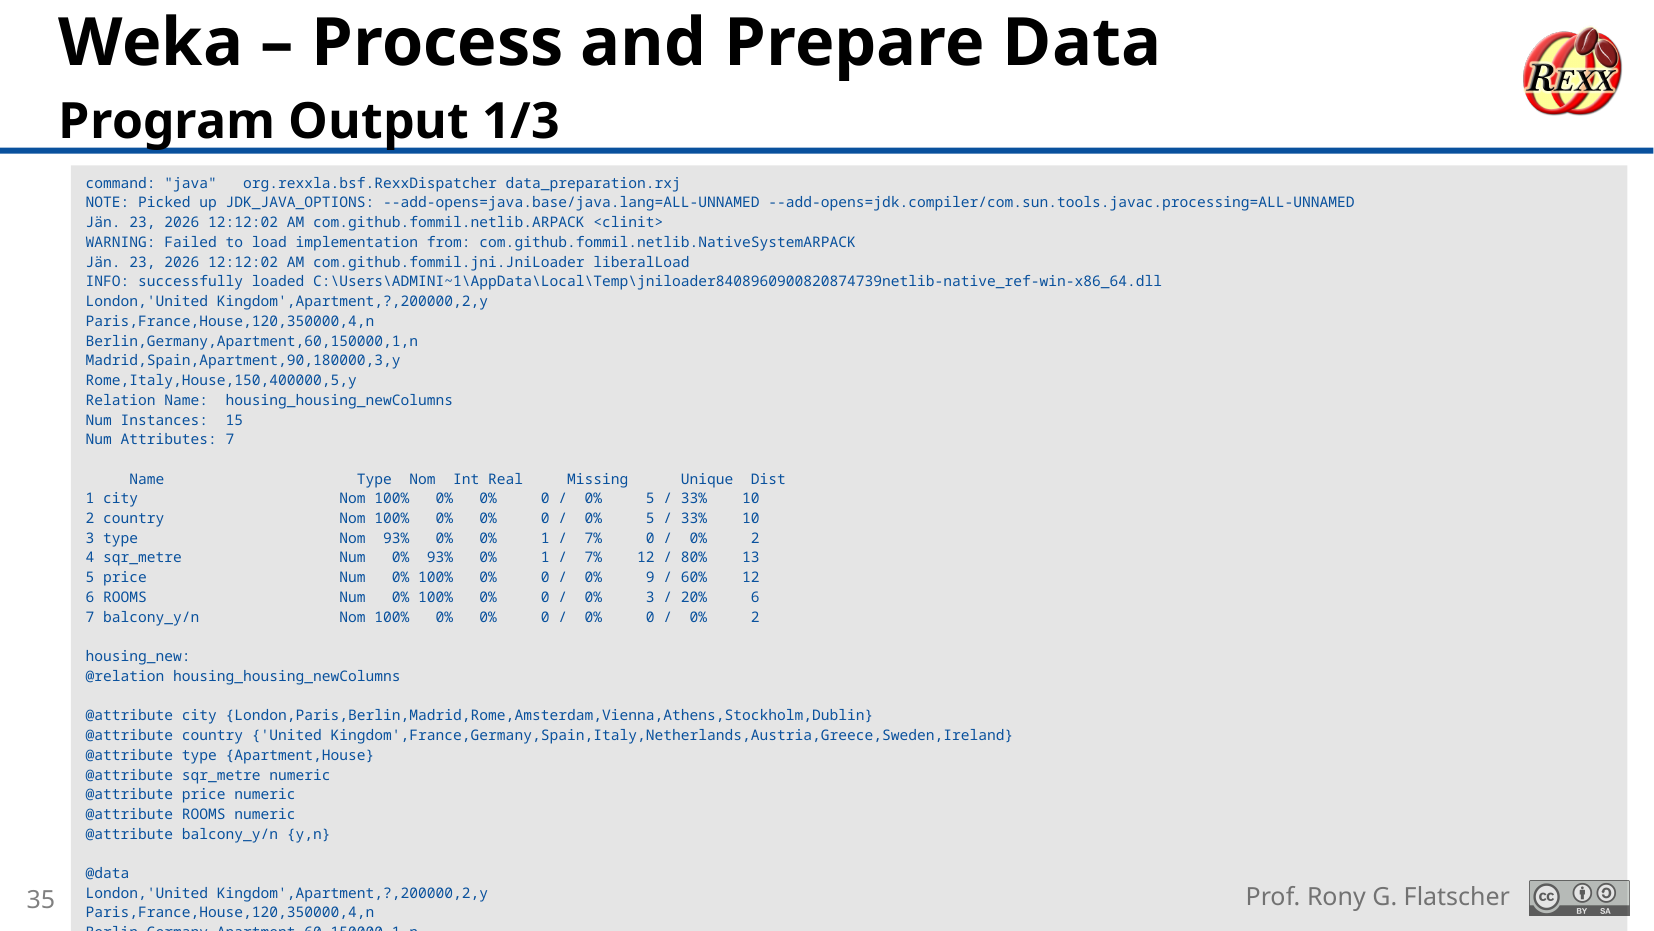

# Weka – Process and Prepare Data Program Output 1/3
command: "java" org.rexxla.bsf.RexxDispatcher data_preparation.rxj
NOTE: Picked up JDK_JAVA_OPTIONS: --add-opens=java.base/java.lang=ALL-UNNAMED --add-opens=jdk.compiler/com.sun.tools.javac.processing=ALL-UNNAMED
Jän. 23, 2026 12:12:02 AM com.github.fommil.netlib.ARPACK <clinit>
WARNING: Failed to load implementation from: com.github.fommil.netlib.NativeSystemARPACK
Jän. 23, 2026 12:12:02 AM com.github.fommil.jni.JniLoader liberalLoad
INFO: successfully loaded C:\Users\ADMINI~1\AppData\Local\Temp\jniloader8408960900820874739netlib-native_ref-win-x86_64.dll
London,'United Kingdom',Apartment,?,200000,2,y
Paris,France,House,120,350000,4,n
Berlin,Germany,Apartment,60,150000,1,n
Madrid,Spain,Apartment,90,180000,3,y
Rome,Italy,House,150,400000,5,y
Relation Name: housing_housing_newColumns
Num Instances: 15
Num Attributes: 7
 Name Type Nom Int Real Missing Unique Dist
1 city Nom 100% 0% 0% 0 / 0% 5 / 33% 10
2 country Nom 100% 0% 0% 0 / 0% 5 / 33% 10
3 type Nom 93% 0% 0% 1 / 7% 0 / 0% 2
4 sqr_metre Num 0% 93% 0% 1 / 7% 12 / 80% 13
5 price Num 0% 100% 0% 0 / 0% 9 / 60% 12
6 ROOMS Num 0% 100% 0% 0 / 0% 3 / 20% 6
7 balcony_y/n Nom 100% 0% 0% 0 / 0% 0 / 0% 2
housing_new:
@relation housing_housing_newColumns
@attribute city {London,Paris,Berlin,Madrid,Rome,Amsterdam,Vienna,Athens,Stockholm,Dublin}
@attribute country {'United Kingdom',France,Germany,Spain,Italy,Netherlands,Austria,Greece,Sweden,Ireland}
@attribute type {Apartment,House}
@attribute sqr_metre numeric
@attribute price numeric
@attribute ROOMS numeric
@attribute balcony_y/n {y,n}
@data
London,'United Kingdom',Apartment,?,200000,2,y
Paris,France,House,120,350000,4,n
Berlin,Germany,Apartment,60,150000,1,n
Madrid,Spain,Apartment,90,180000,3,y